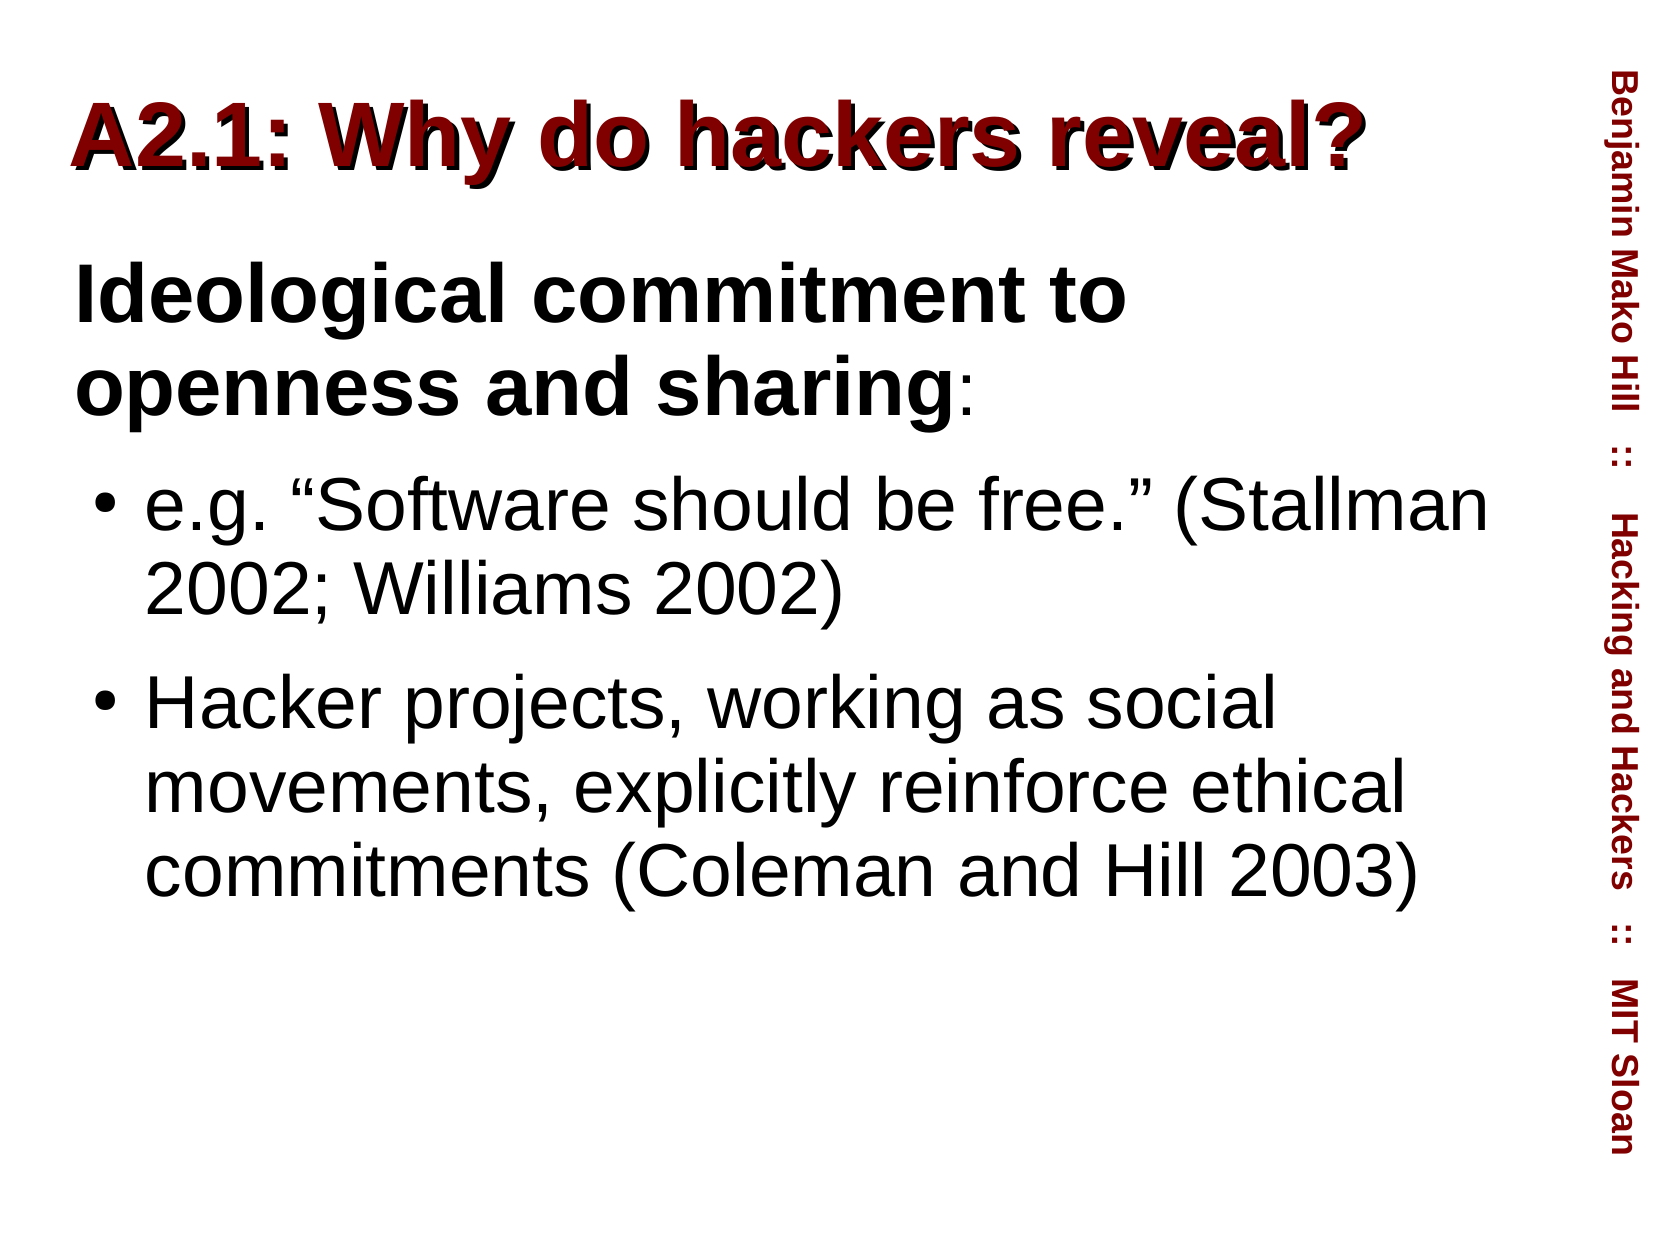

# A2.1: Why do hackers reveal?
Ideological commitment to openness and sharing:
e.g. “Software should be free.” (Stallman 2002; Williams 2002)
Hacker projects, working as social movements, explicitly reinforce ethical commitments (Coleman and Hill 2003)